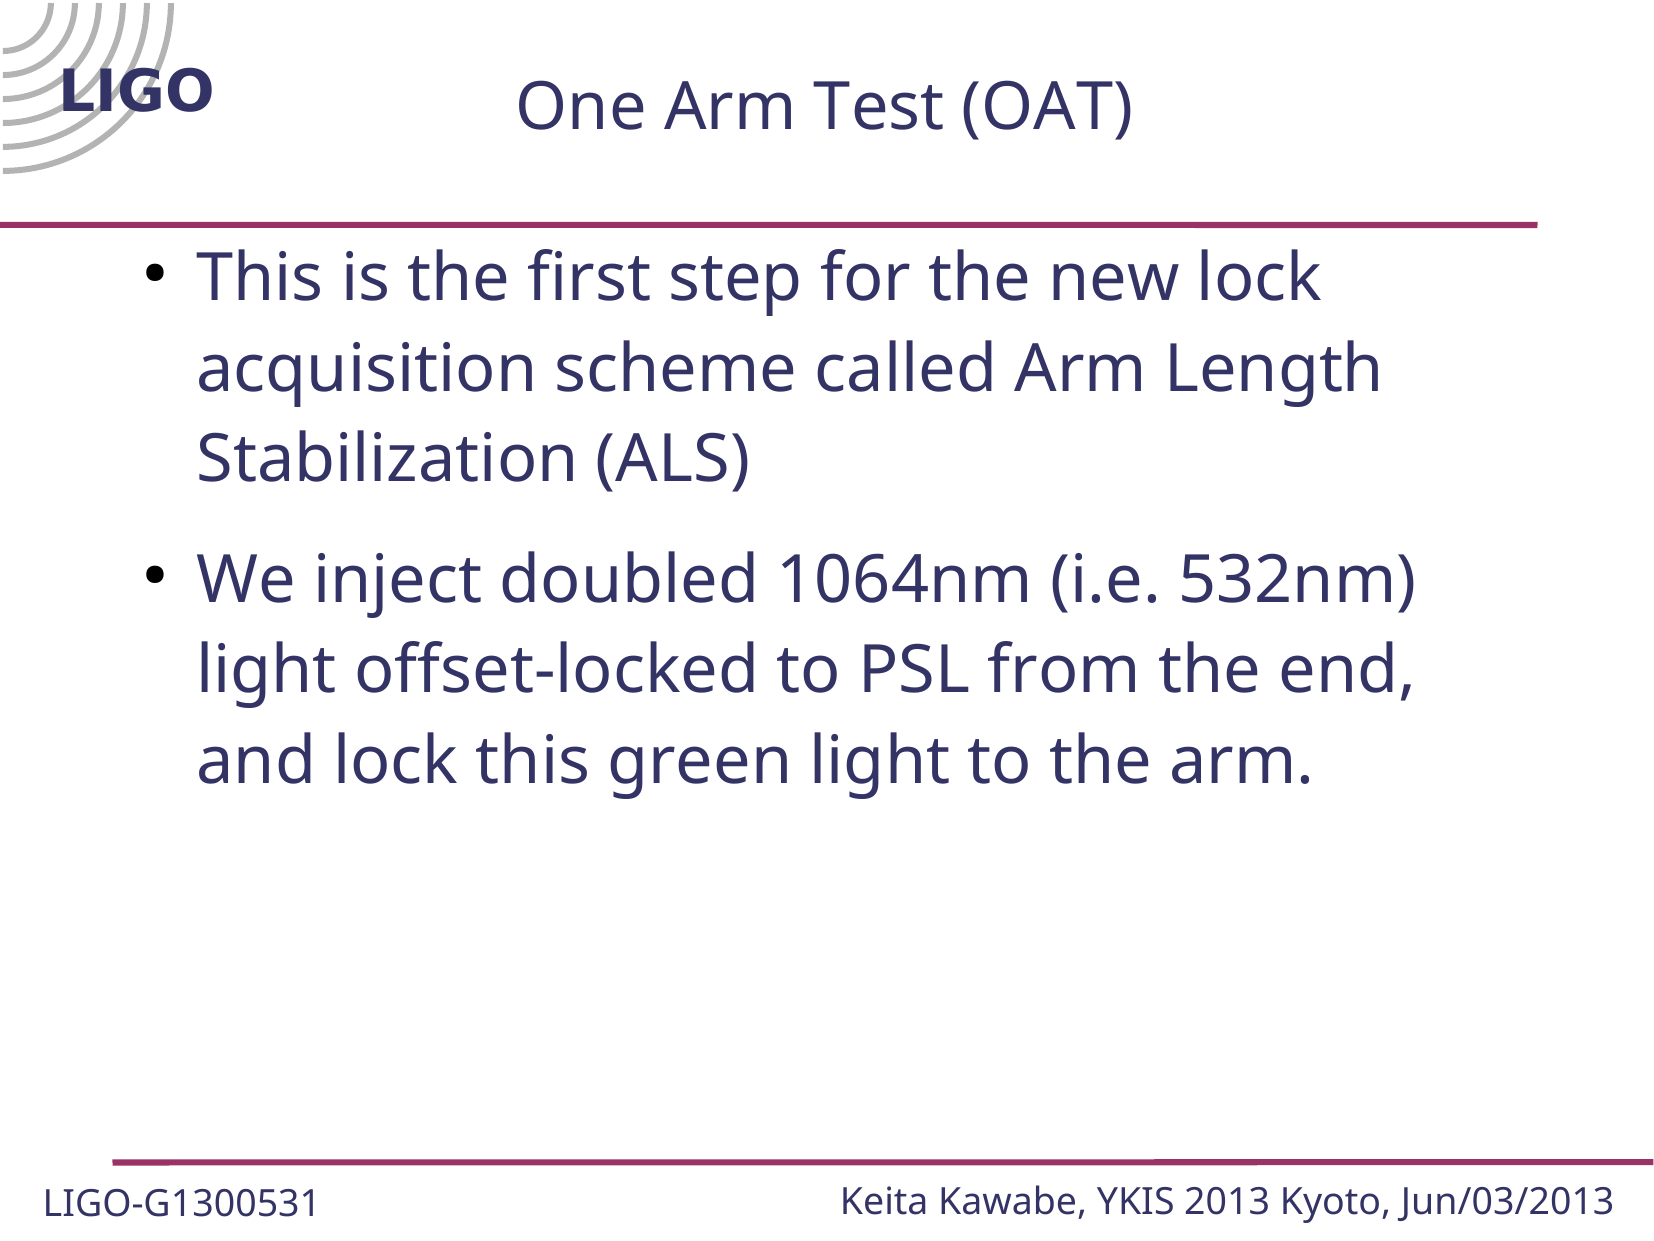

# One Arm Test (OAT)
This is the first step for the new lock acquisition scheme called Arm Length Stabilization (ALS)
We inject doubled 1064nm (i.e. 532nm) light offset-locked to PSL from the end, and lock this green light to the arm.